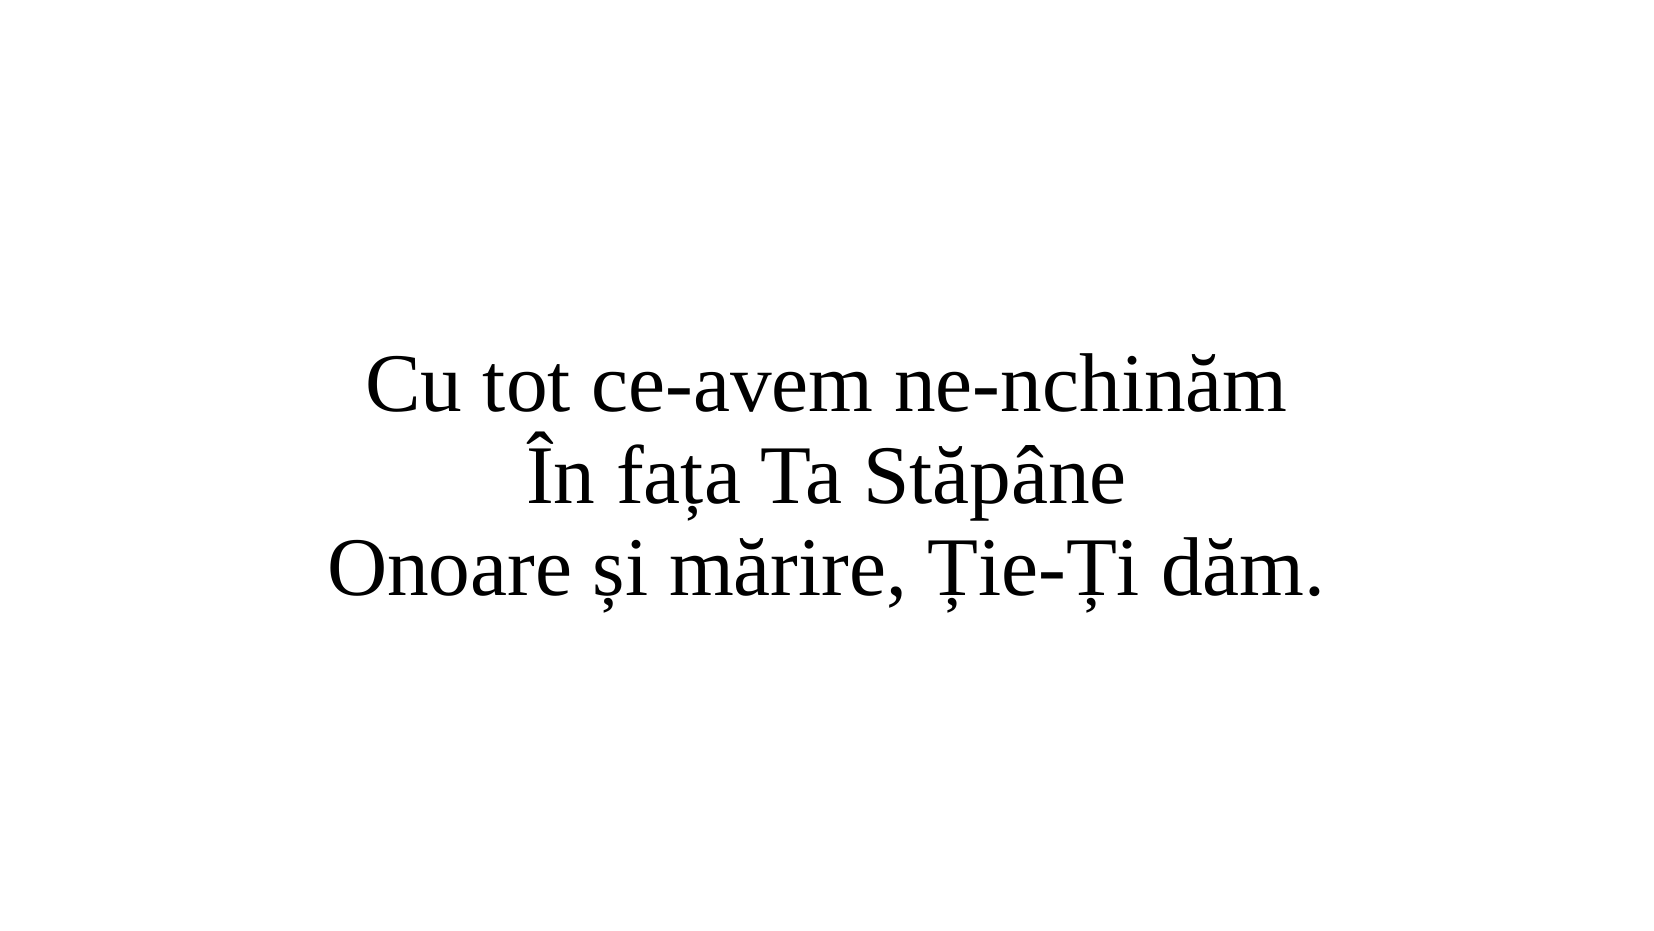

# Cu tot ce-avem ne-nchinăm
În fața Ta Stăpâne
Onoare și mărire, Ție-Ți dăm.